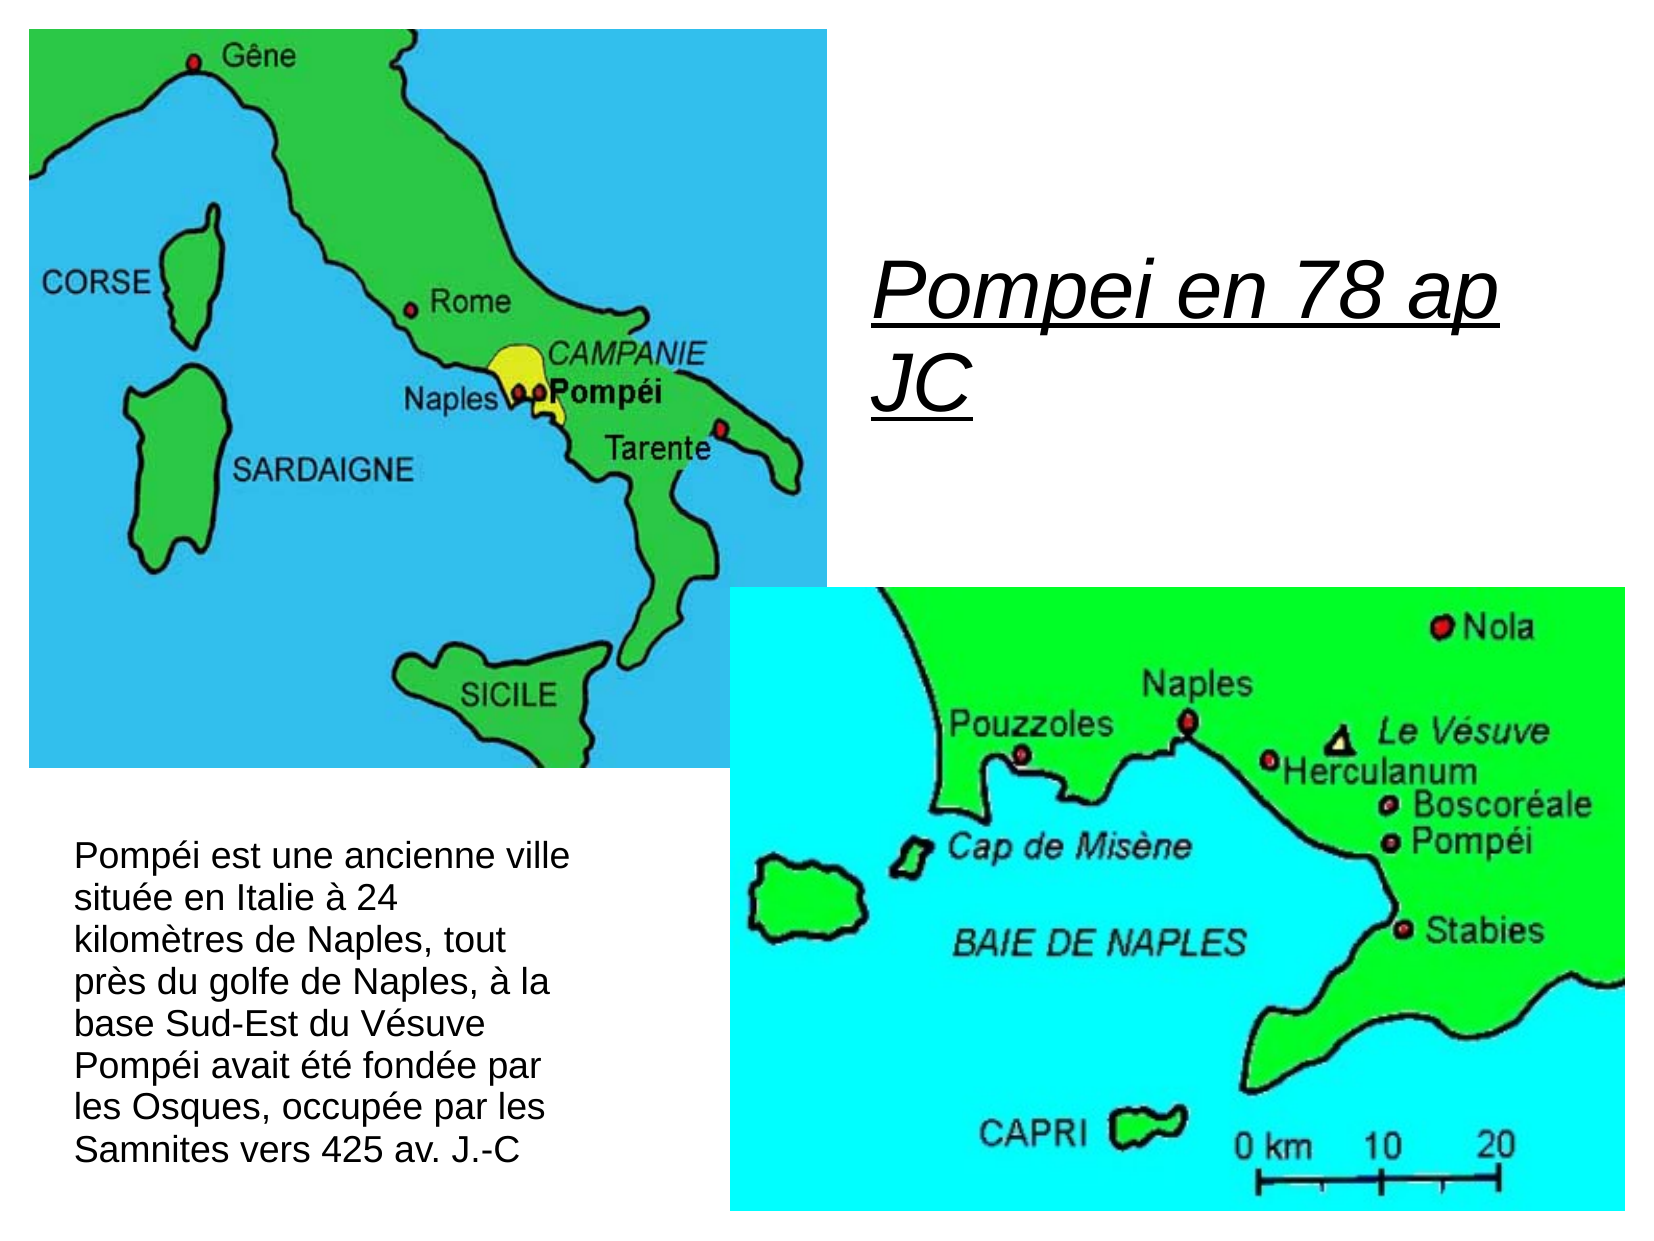

Pompei en 78 ap JC
Pompéi est une ancienne ville située en Italie à 24 kilomètres de Naples, tout près du golfe de Naples, à la base Sud-Est du Vésuve
Pompéi avait été fondée par les Osques, occupée par les Samnites vers 425 av. J.-C